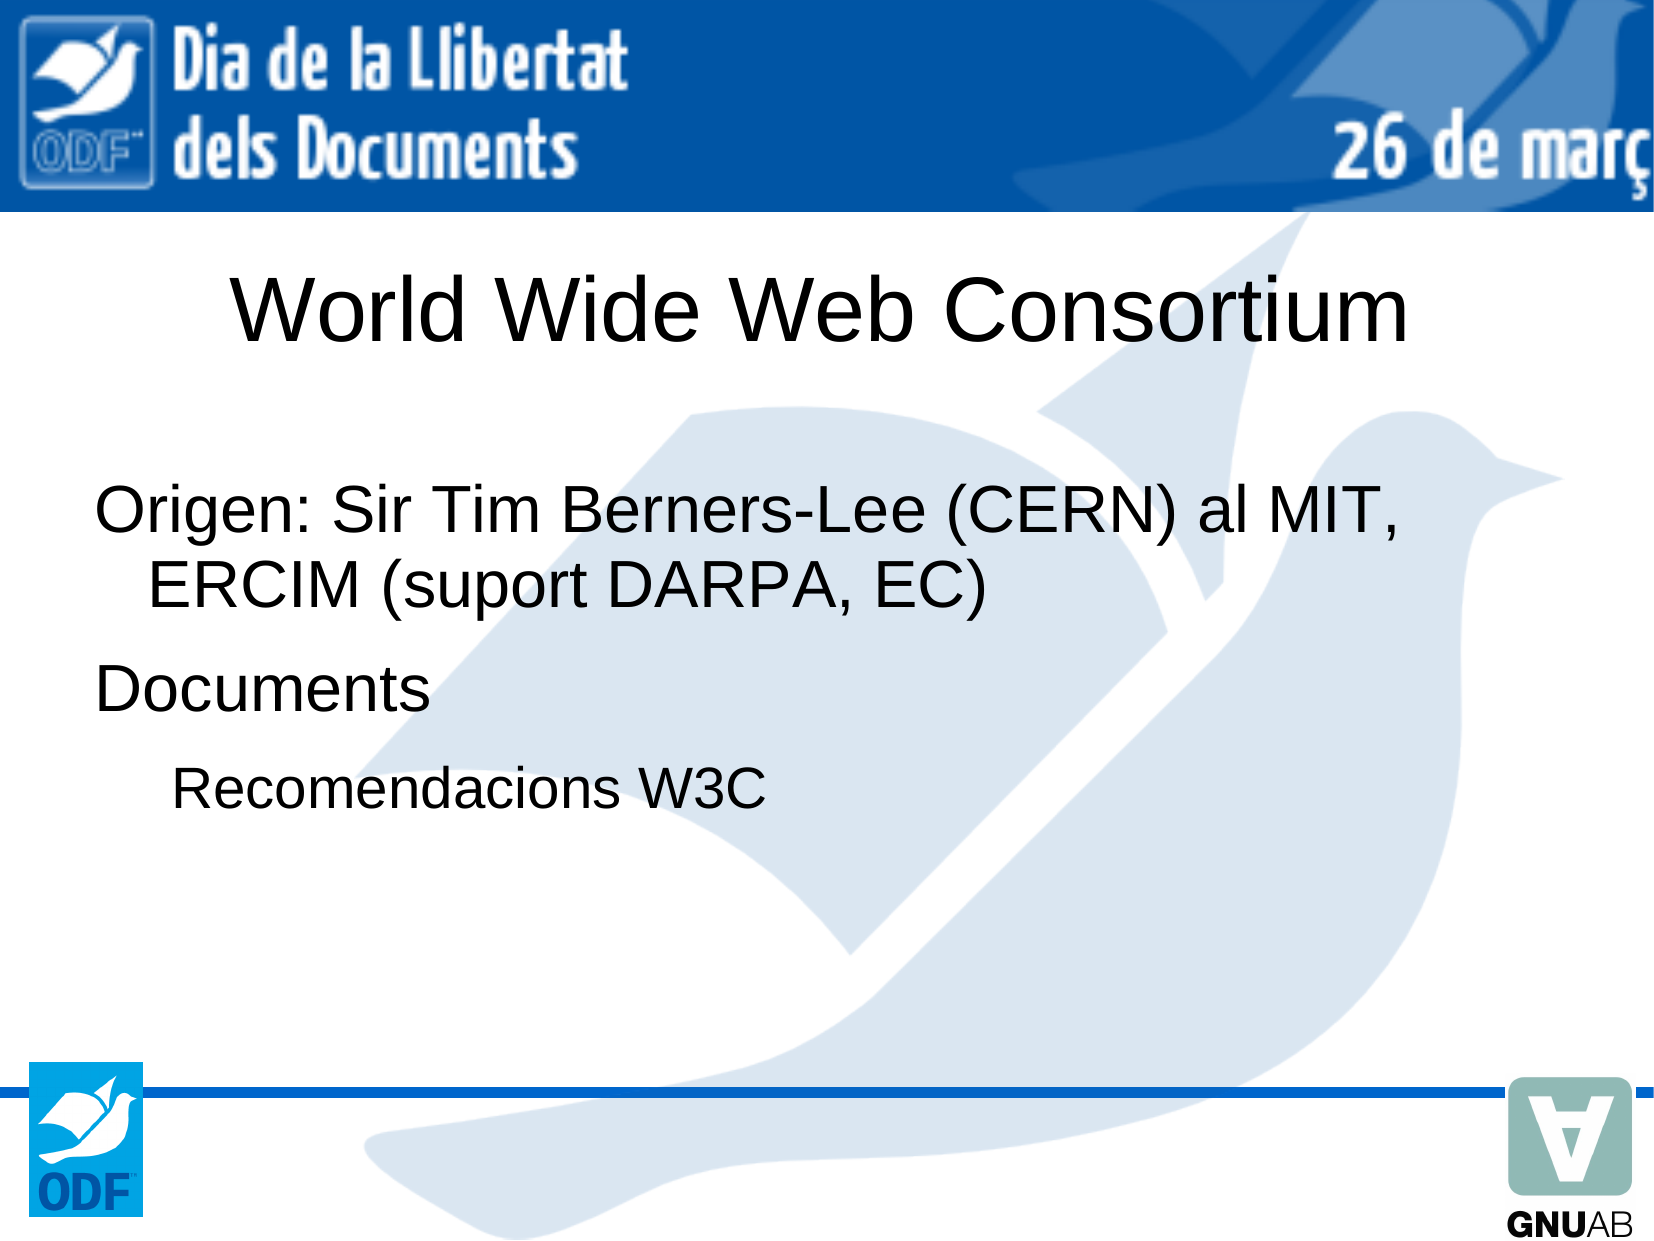

# World Wide Web Consortium
Origen: Sir Tim Berners-Lee (CERN) al MIT, ERCIM (suport DARPA, EC)
Documents
Recomendacions W3C